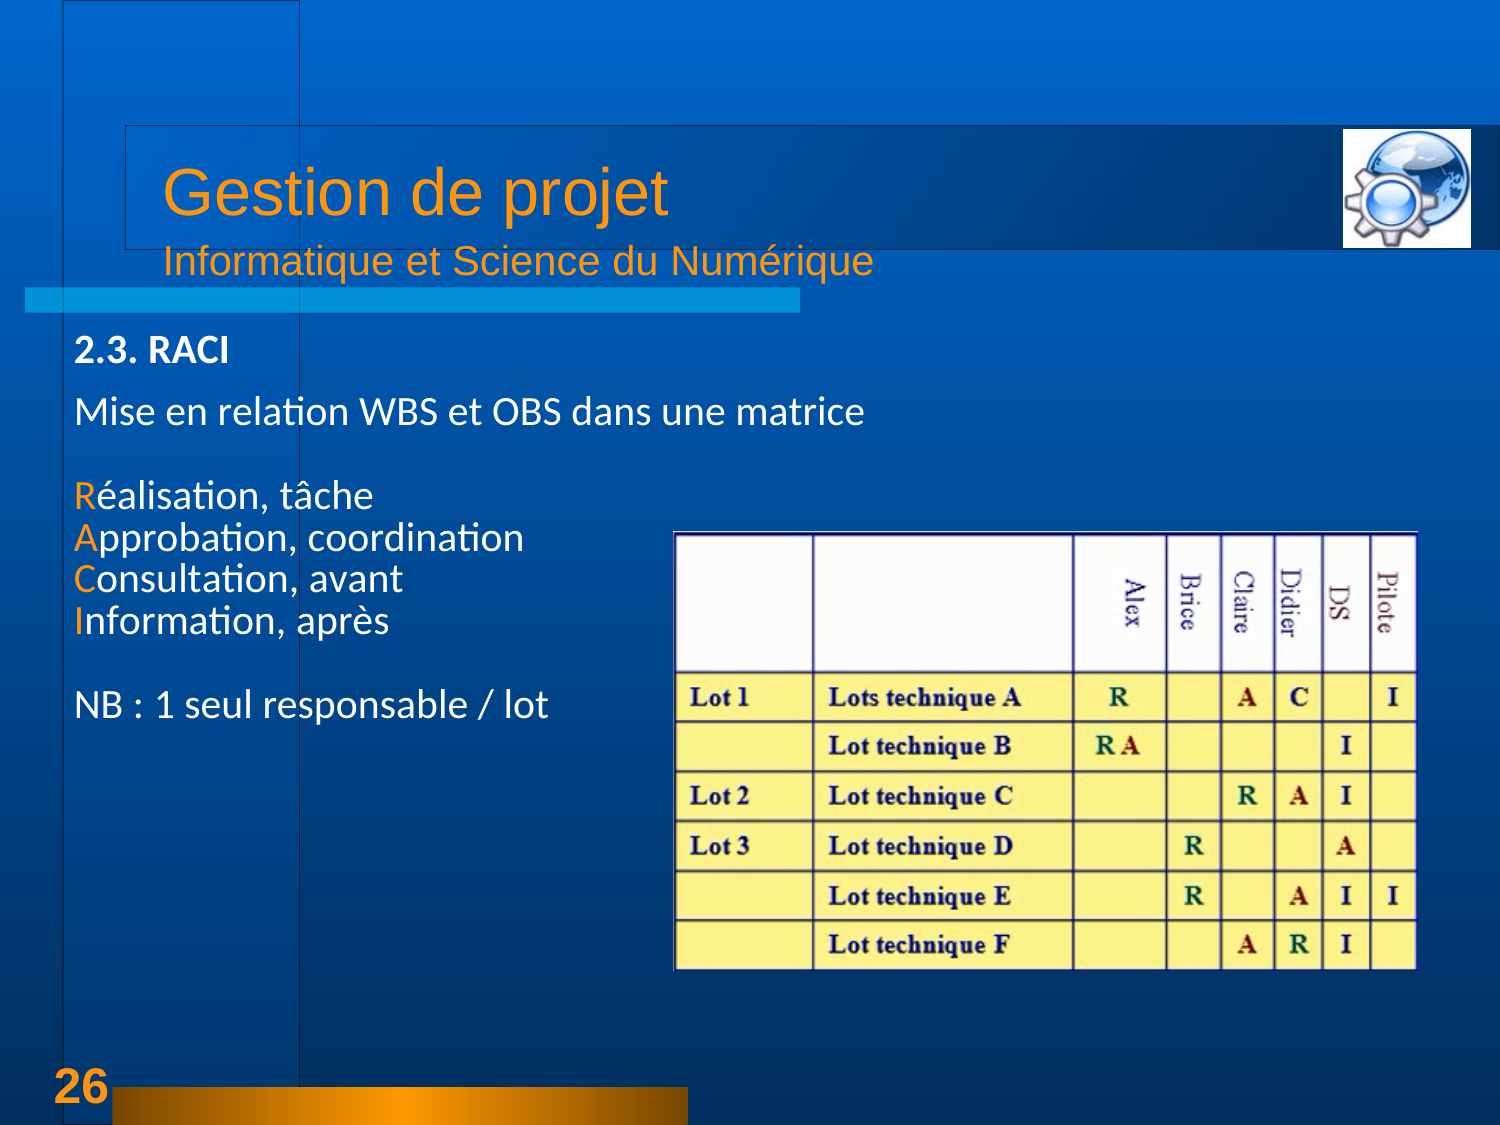

2.3. RACI
Mise en relation WBS et OBS dans une matrice
Réalisation, tâche
Approbation, coordination
Consultation, avant
Information, après
NB : 1 seul responsable / lot